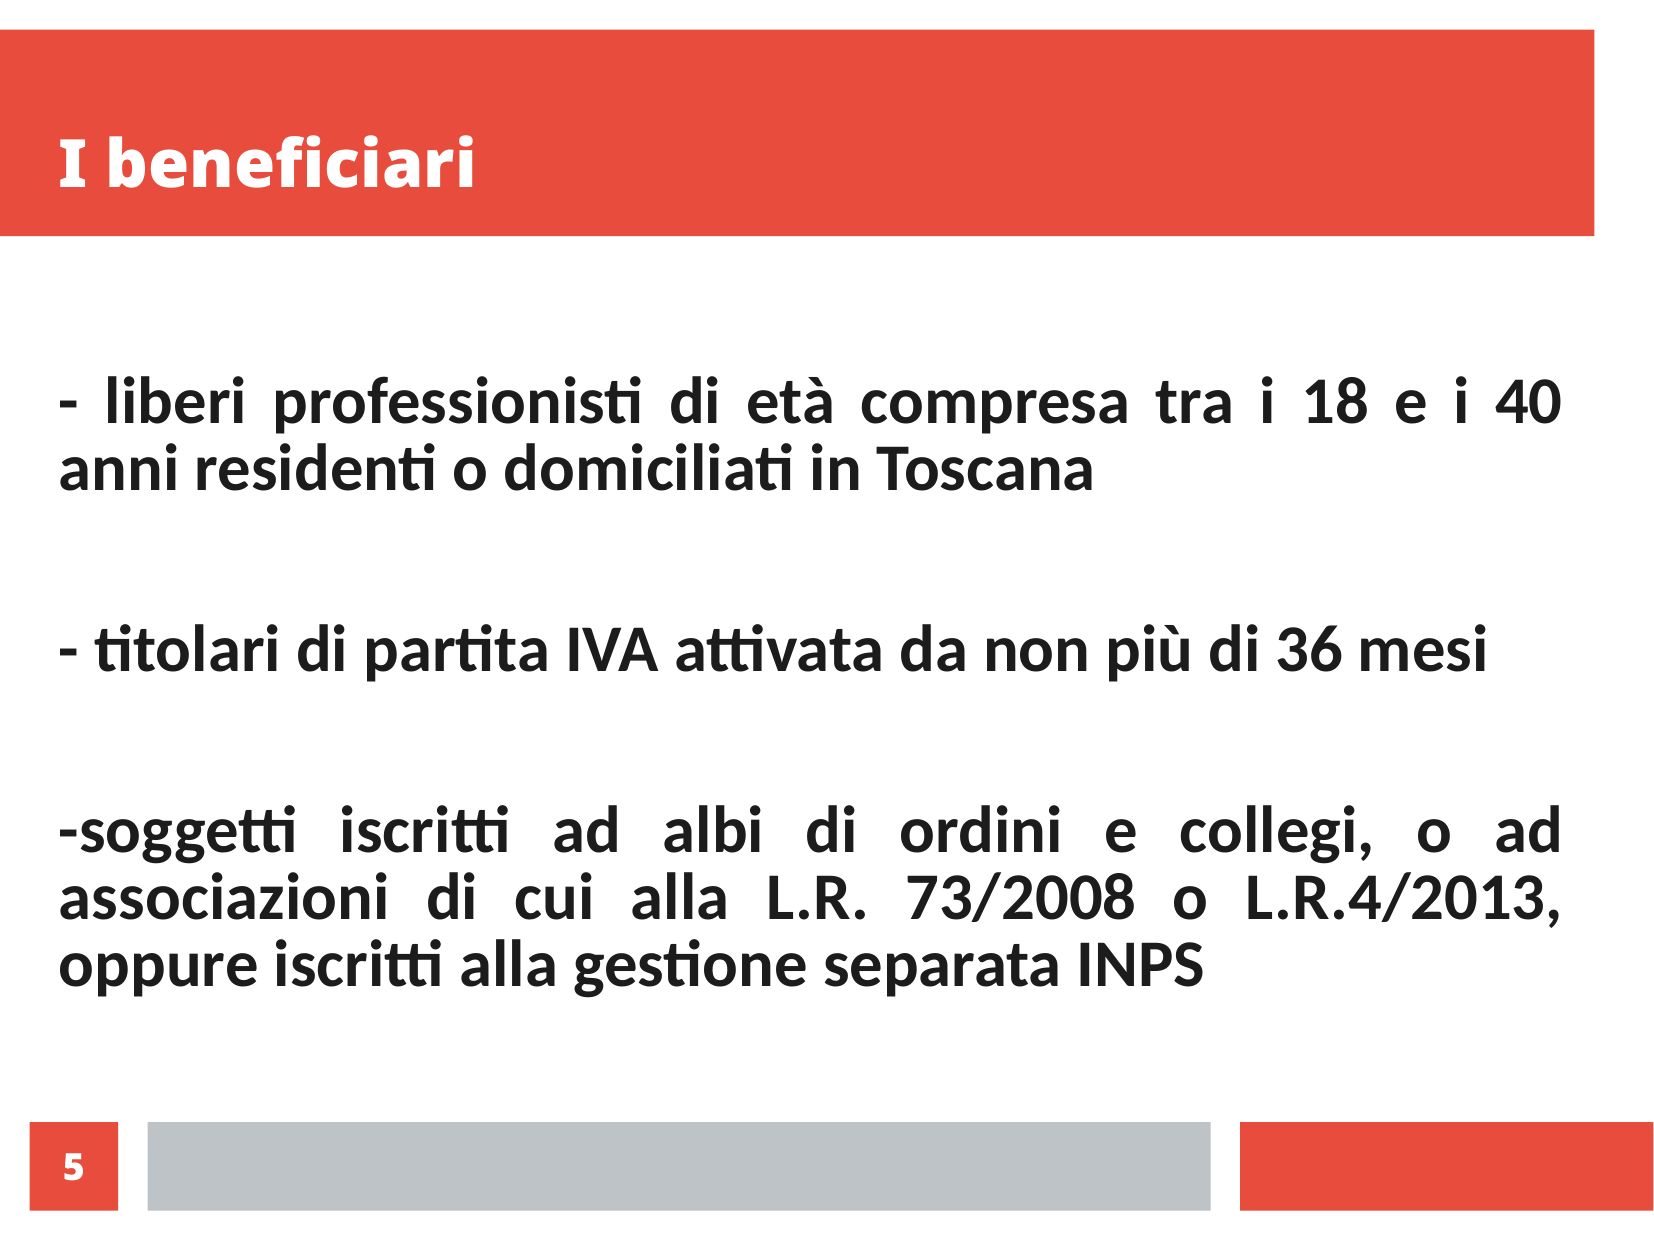

# I beneficiari
- liberi professionisti di età compresa tra i 18 e i 40 anni residenti o domiciliati in Toscana
- titolari di partita IVA attivata da non più di 36 mesi
-soggetti iscritti ad albi di ordini e collegi, o ad associazioni di cui alla L.R. 73/2008 o L.R.4/2013, oppure iscritti alla gestione separata INPS
5